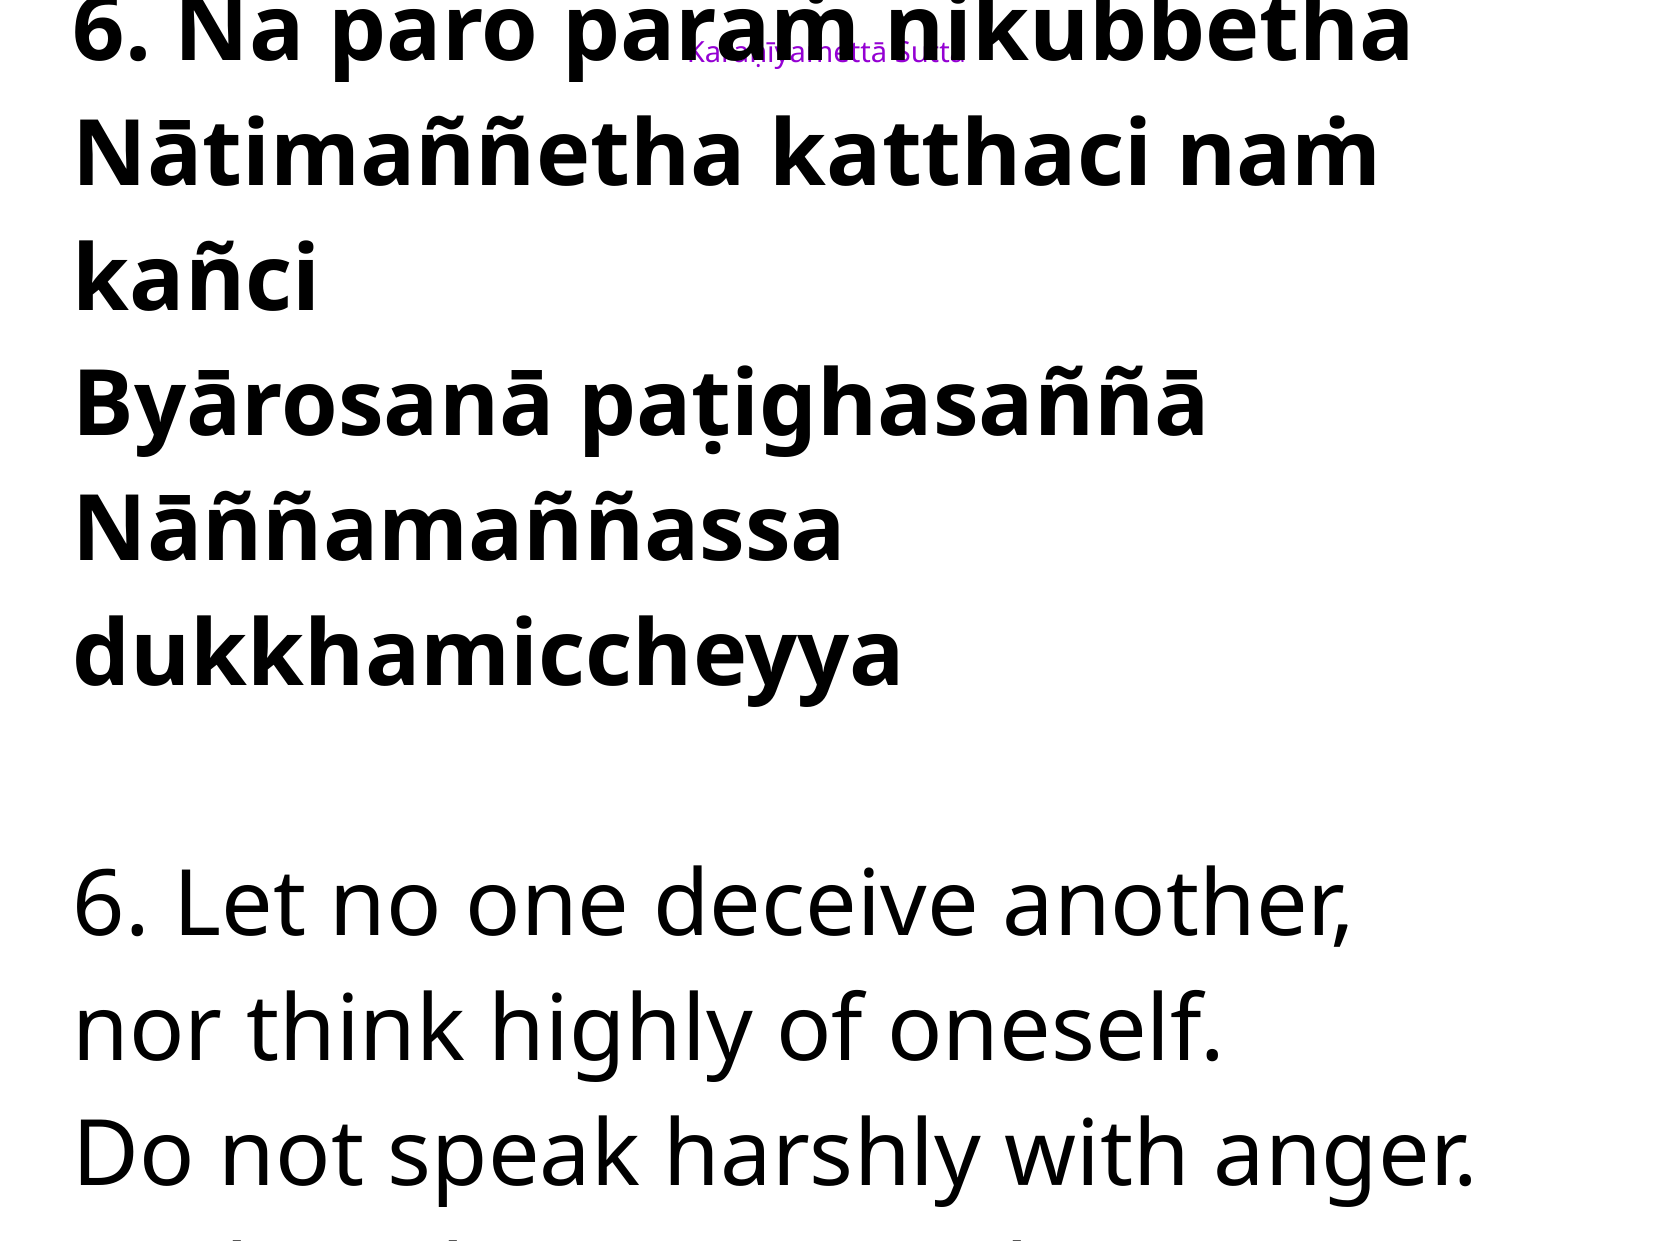

6. Na paro paraṁ nikubbetha
Nātimaññetha katthaci naṁ kañci
Byārosanā paṭighasaññā
Nāññamaññassa dukkhamiccheyya
6. Let no one deceive another,
nor think highly of oneself.
Do not speak harshly with anger.
Wish no harm to another.
# Karaṇīyamettā Sutta